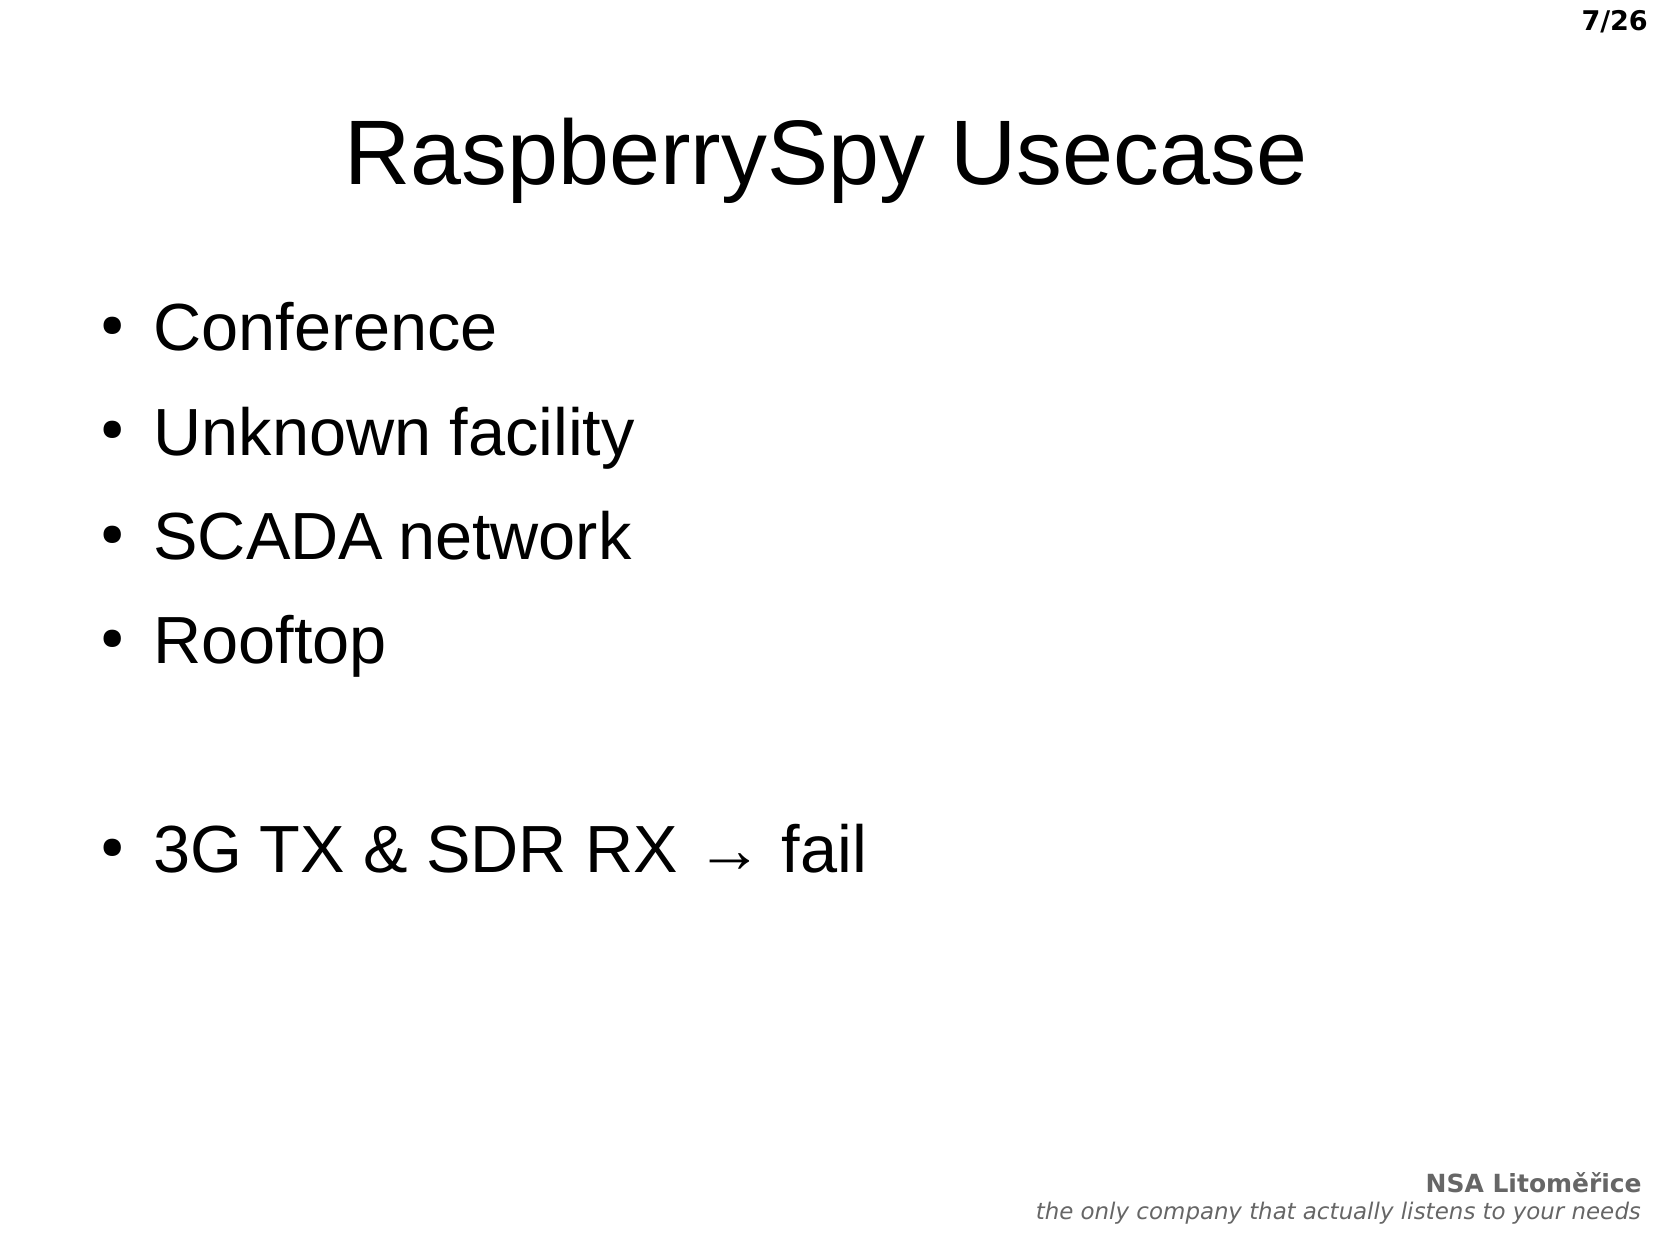

aaa
# RaspberrySpy Usecase
Conference
Unknown facility
SCADA network
Rooftop
3G TX & SDR RX → fail
7